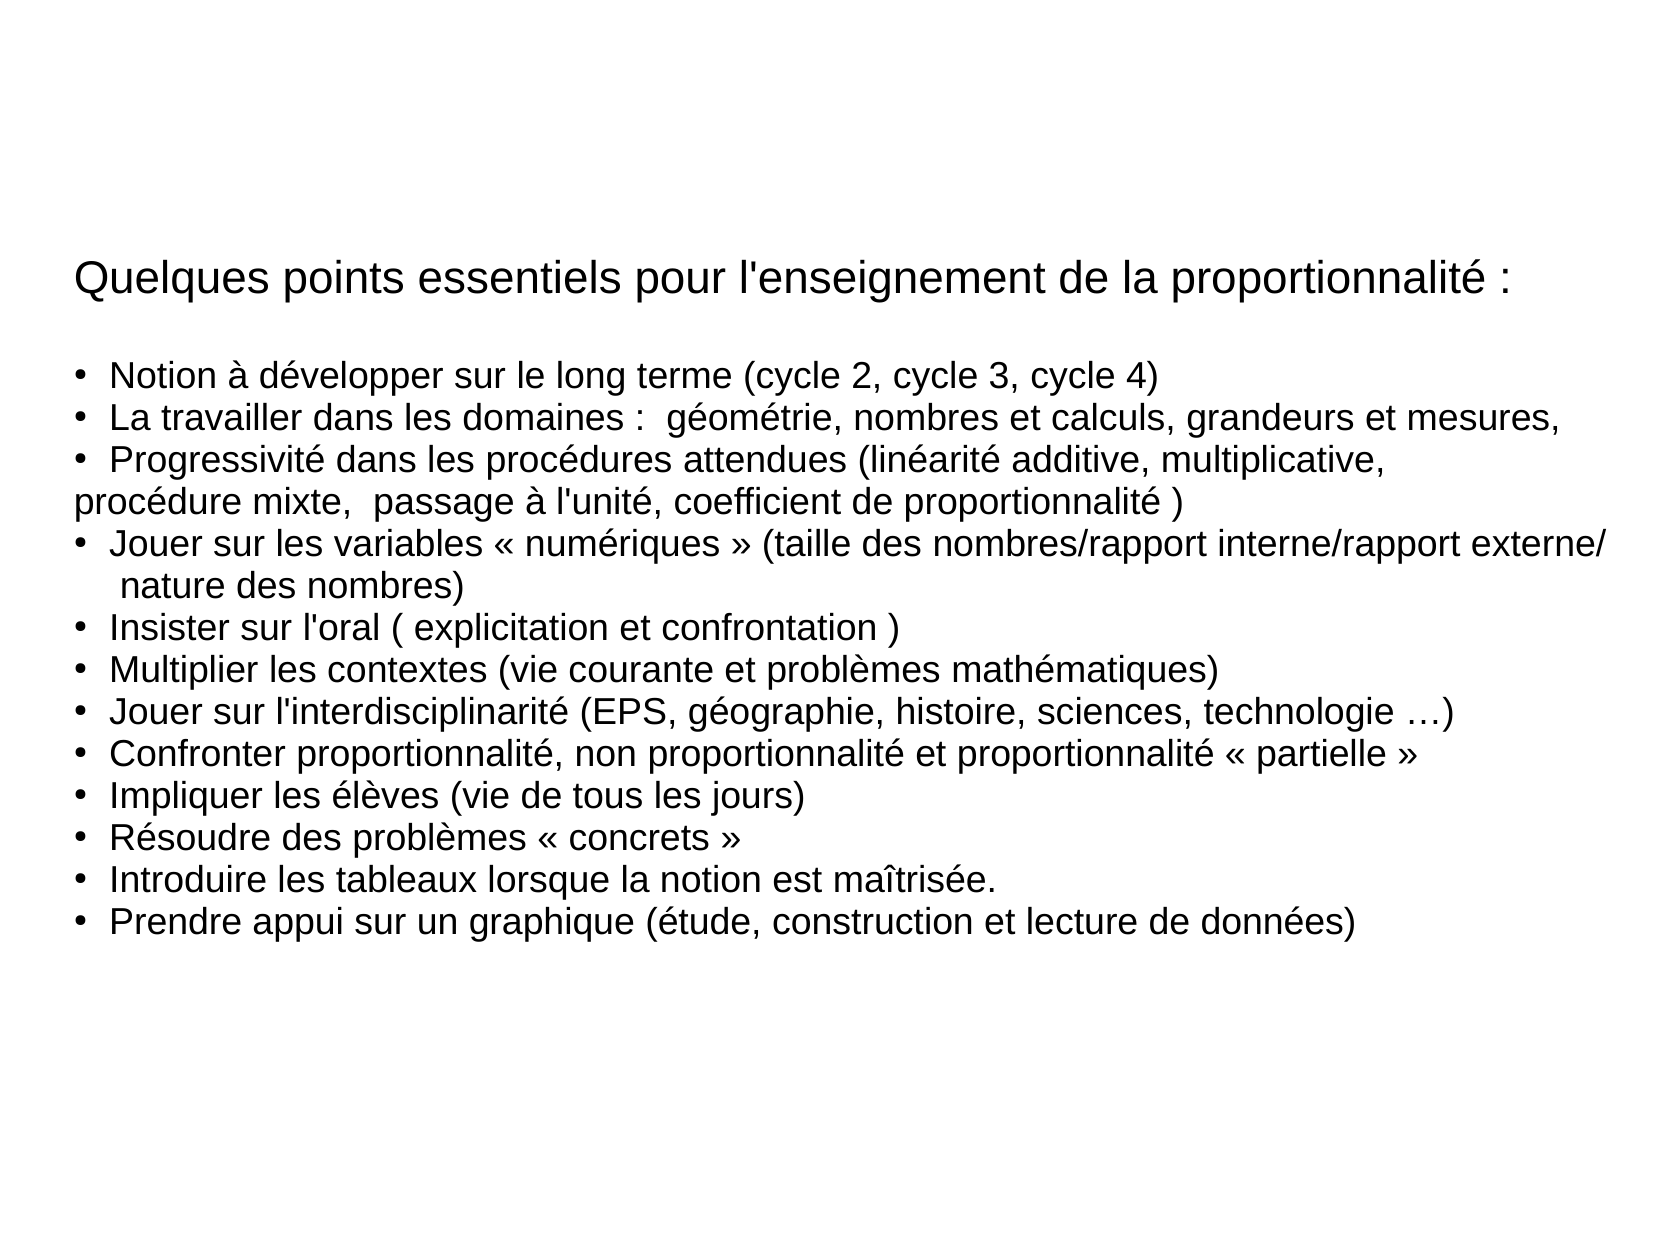

Quelques points essentiels pour l'enseignement de la proportionnalité :
Notion à développer sur le long terme (cycle 2, cycle 3, cycle 4)
La travailler dans les domaines : géométrie, nombres et calculs, grandeurs et mesures,
Progressivité dans les procédures attendues (linéarité additive, multiplicative,
procédure mixte, passage à l'unité, coefficient de proportionnalité )
Jouer sur les variables « numériques » (taille des nombres/rapport interne/rapport externe/
 nature des nombres)
Insister sur l'oral ( explicitation et confrontation )
Multiplier les contextes (vie courante et problèmes mathématiques)
Jouer sur l'interdisciplinarité (EPS, géographie, histoire, sciences, technologie …)
Confronter proportionnalité, non proportionnalité et proportionnalité « partielle »
Impliquer les élèves (vie de tous les jours)
Résoudre des problèmes « concrets »
Introduire les tableaux lorsque la notion est maîtrisée.
Prendre appui sur un graphique (étude, construction et lecture de données)